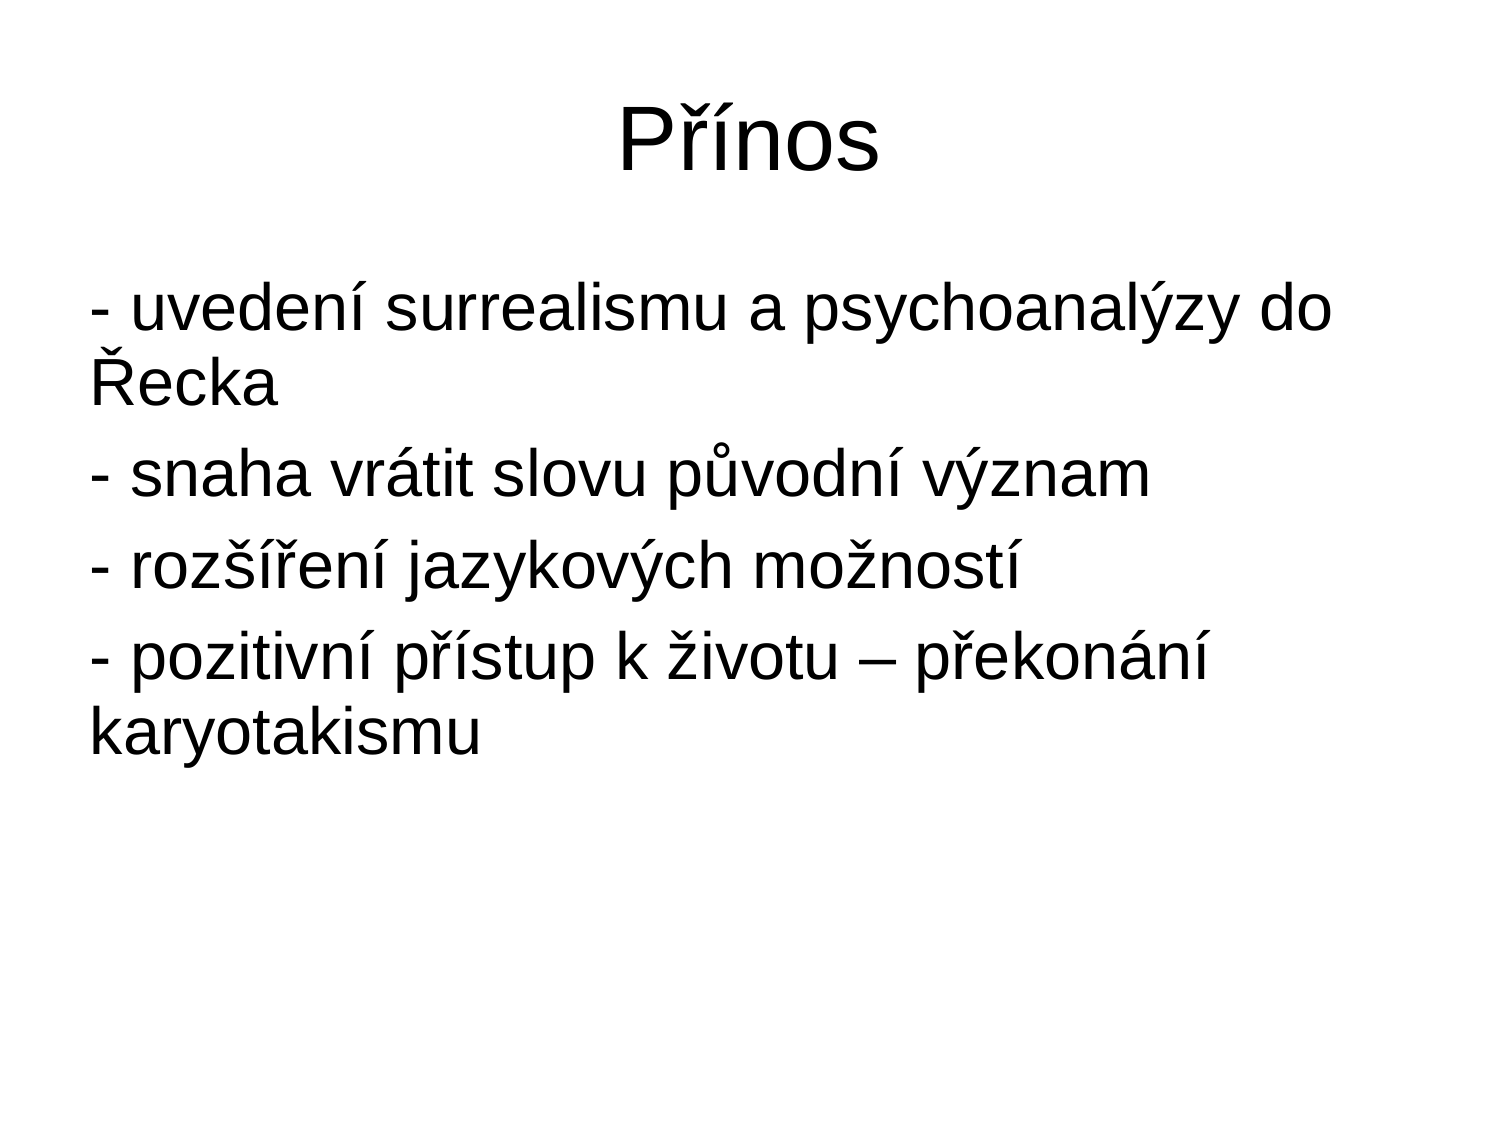

# Přínos
- uvedení surrealismu a psychoanalýzy do Řecka
- snaha vrátit slovu původní význam
- rozšíření jazykových možností
- pozitivní přístup k životu – překonání karyotakismu